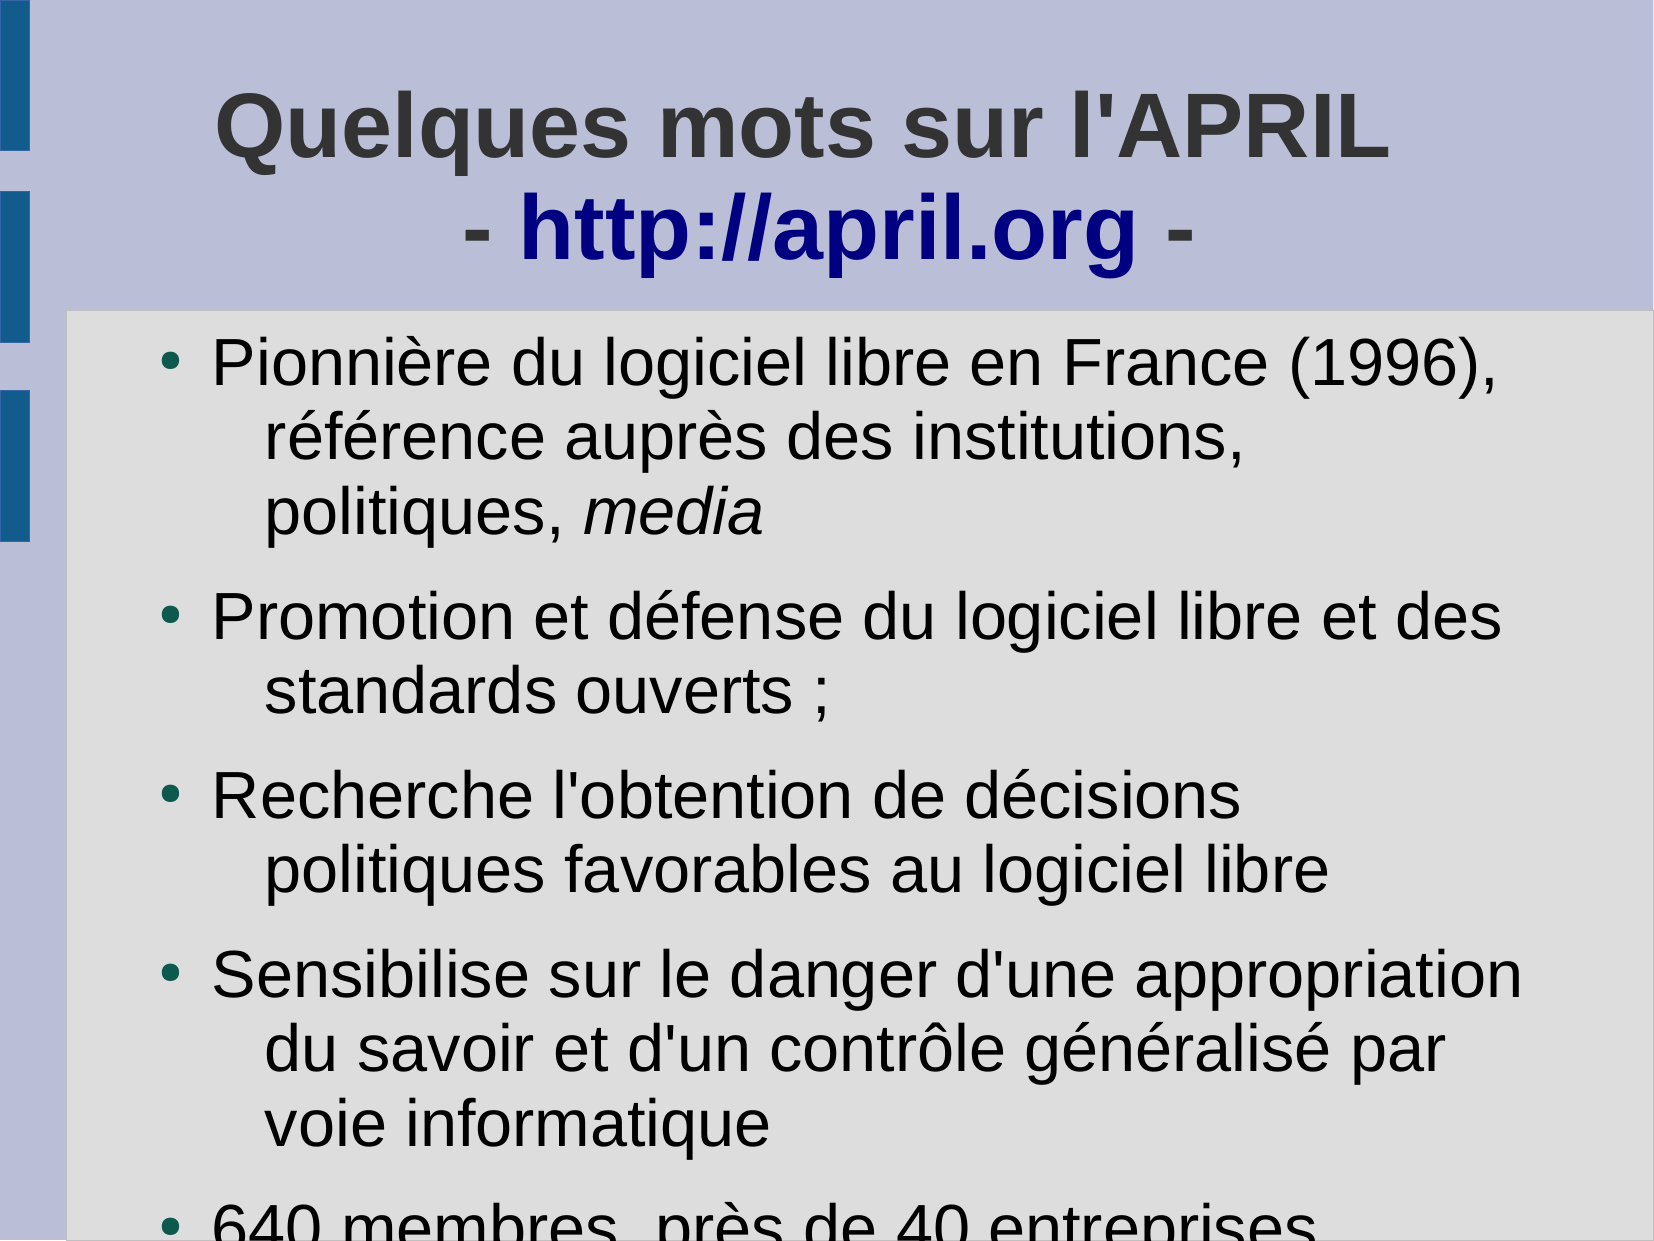

# Quelques mots sur l'APRIL - http://april.org -
Pionnière du logiciel libre en France (1996), référence auprès des institutions, politiques, media
Promotion et défense du logiciel libre et des standards ouverts ;
Recherche l'obtention de décisions politiques favorables au logiciel libre
Sensibilise sur le danger d'une appropriation du savoir et d'un contrôle généralisé par voie informatique
640 membres, près de 40 entreprises (toutes tailles)